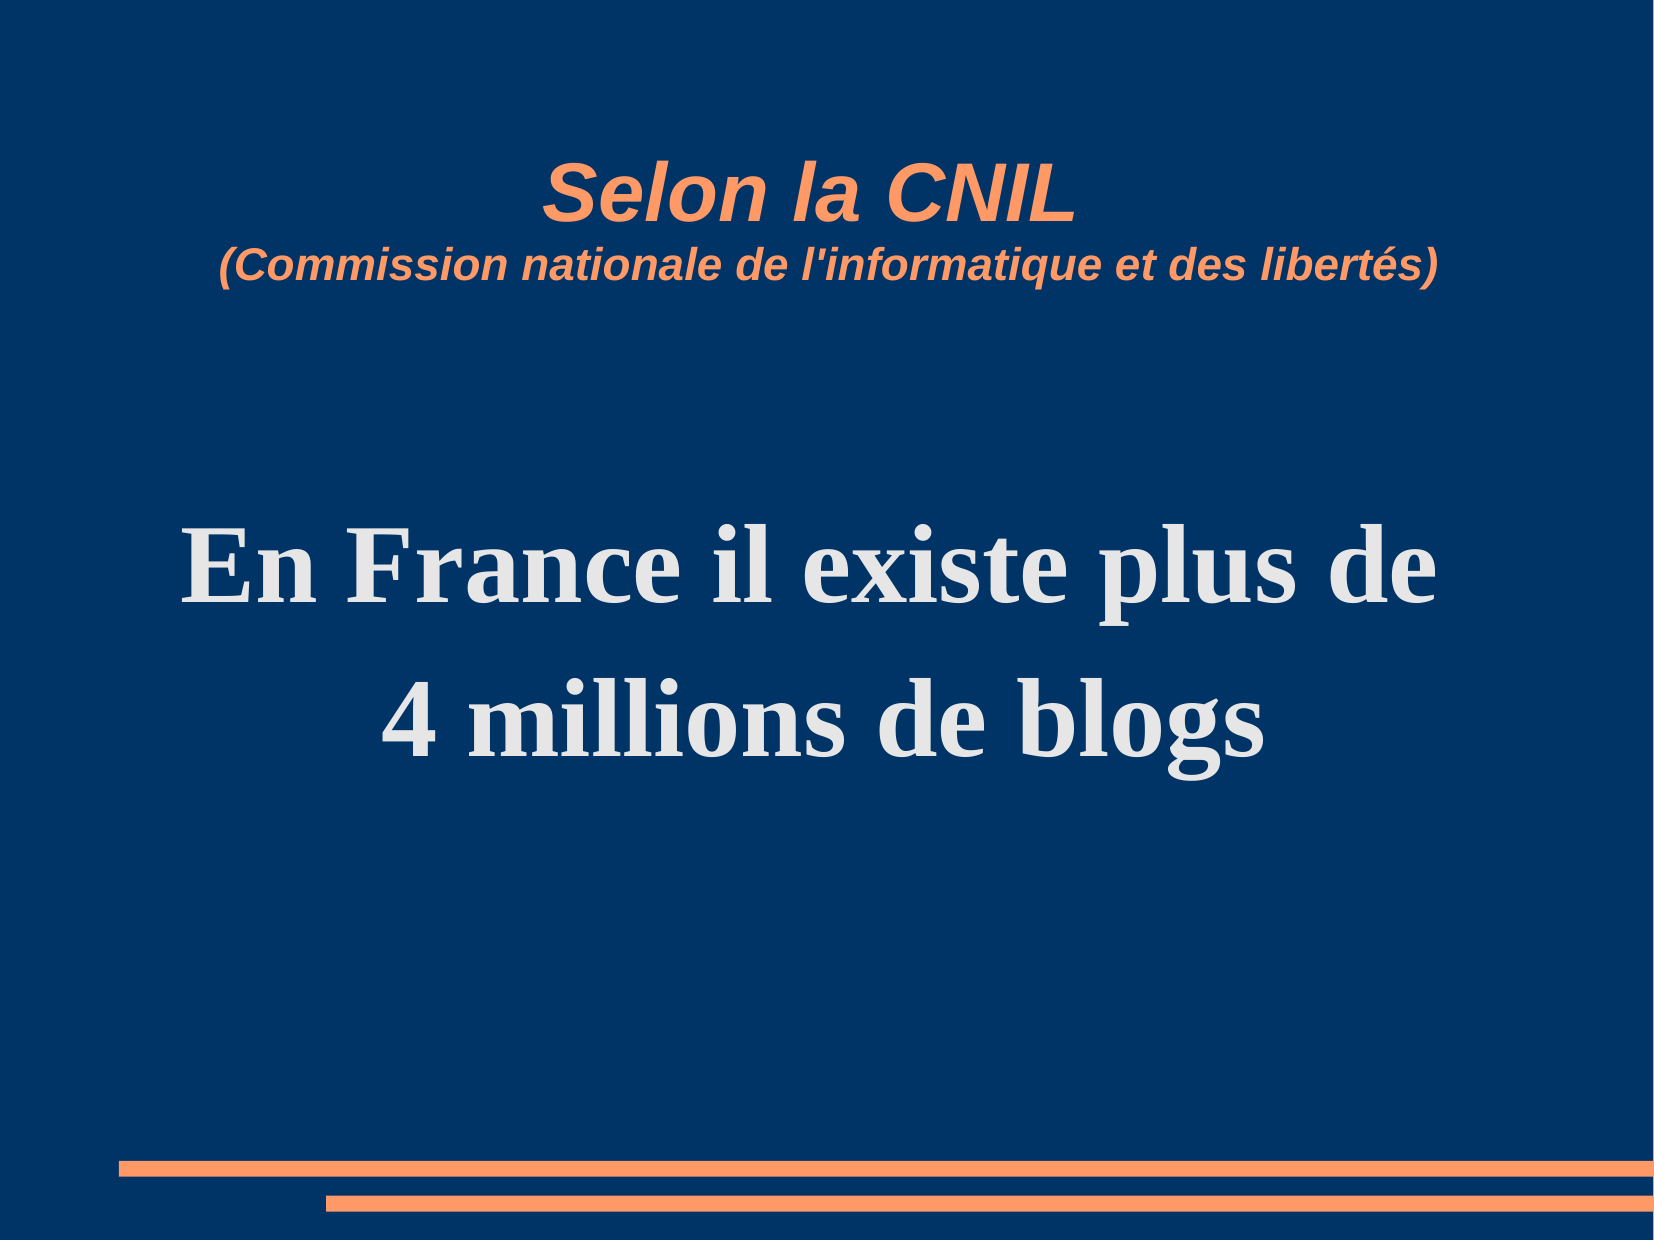

# Selon la CNIL (Commission nationale de l'informatique et des libertés)
En France il existe plus de
4 millions de blogs